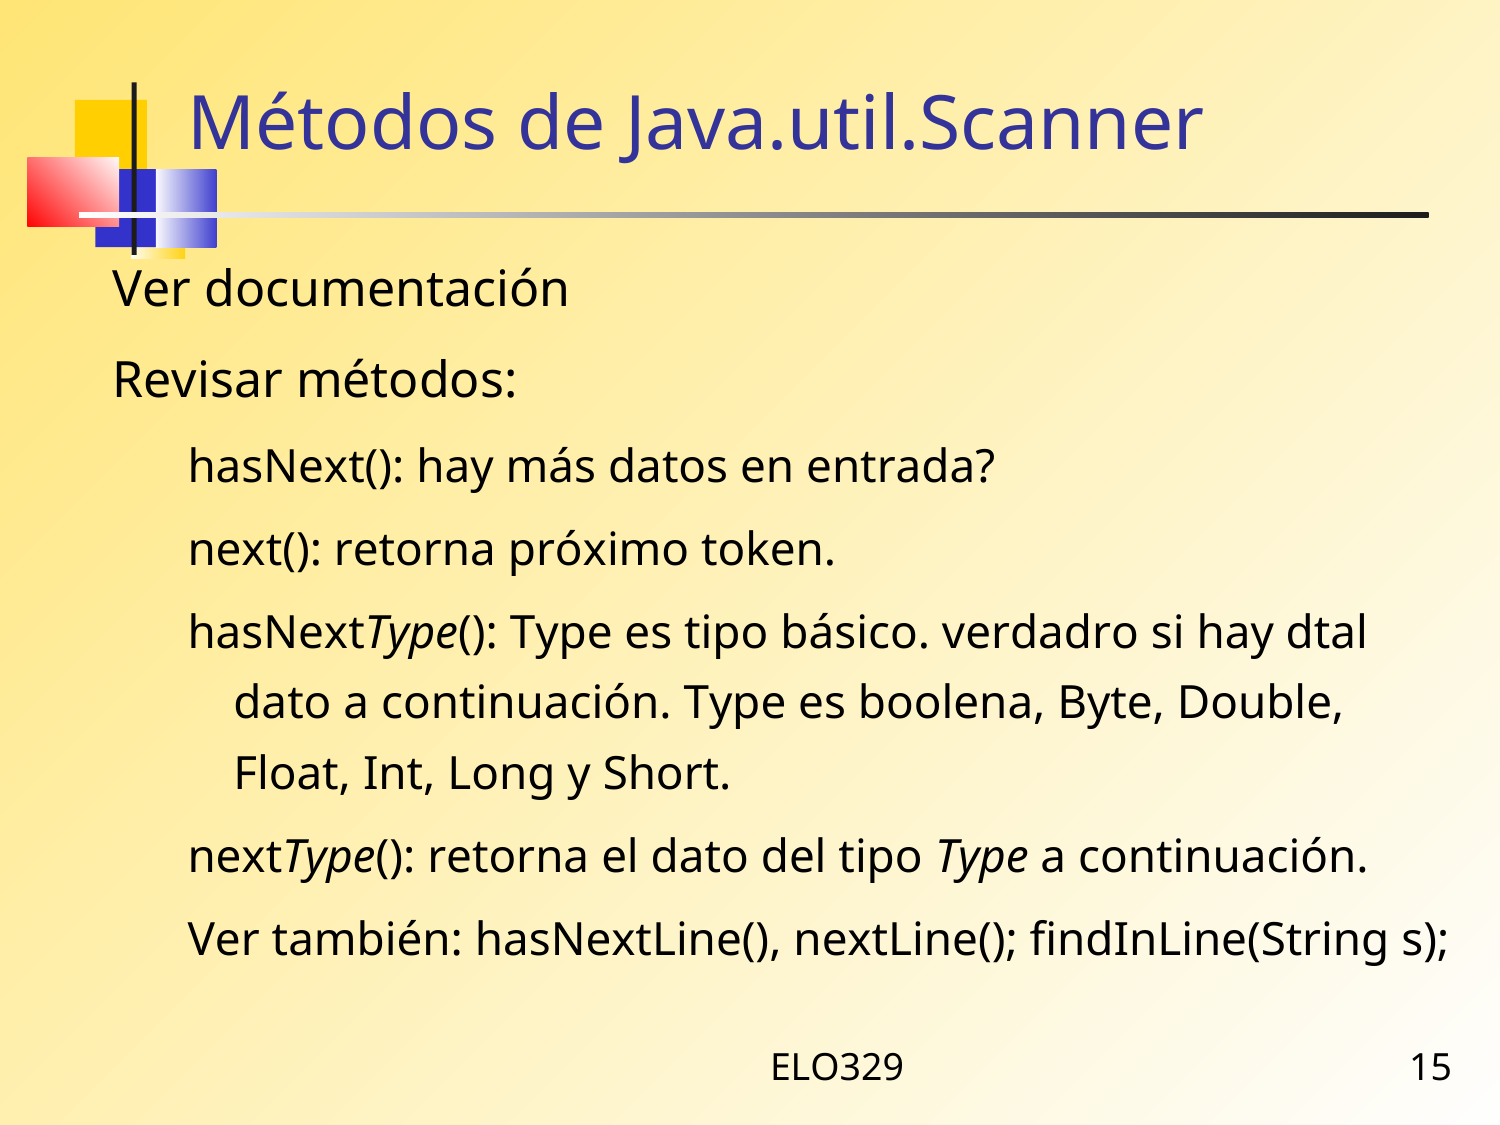

# Métodos de Java.util.Scanner
Ver documentación
Revisar métodos:
hasNext(): hay más datos en entrada?
next(): retorna próximo token.
hasNextType(): Type es tipo básico. verdadro si hay dtal dato a continuación. Type es boolena, Byte, Double, Float, Int, Long y Short.
nextType(): retorna el dato del tipo Type a continuación.
Ver también: hasNextLine(), nextLine(); findInLine(String s);
ELO329
15